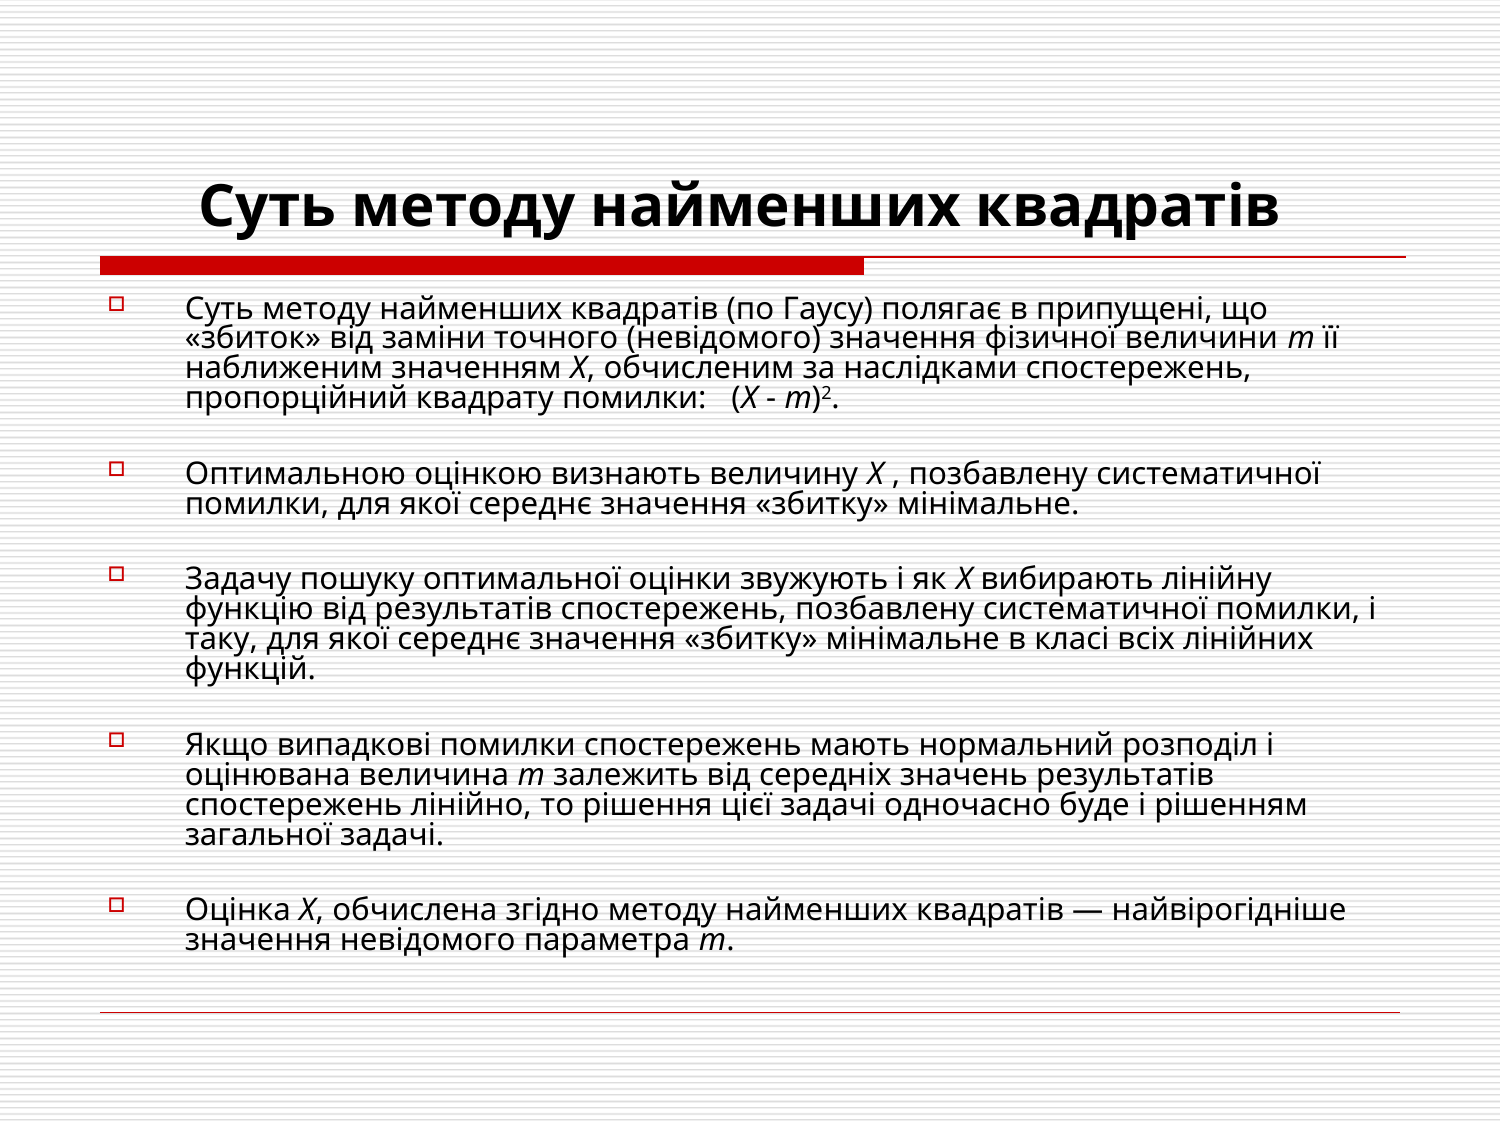

# Суть методу найменших квадратів
Суть методу найменших квадратів (по Гаусу) полягає в припущені, що «збиток» від заміни точного (невідомого) значення фізичної величини m її наближеним значенням X, обчисленим за наслідками спостережень, пропорційний квадрату помилки: (X - m)2.
Оптимальною оцінкою визнають величину X , позбавлену систематичної помилки, для якої середнє значення «збитку» мінімальне.
Задачу пошуку оптимальної оцінки звужують і як Х вибирають лінійну функцію від результатів спостережень, позбавлену систематичної помилки, і таку, для якої середнє значення «збитку» мінімальне в класі всіх лінійних функцій.
Якщо випадкові помилки спостережень мають нормальний розподіл і оцінювана величина m залежить від середніх значень результатів спостережень лінійно, то рішення цієї задачі одночасно буде і рішенням загальної задачі.
Оцінка X, обчислена згідно методу найменших квадратів — найвірогідніше значення невідомого параметра m.